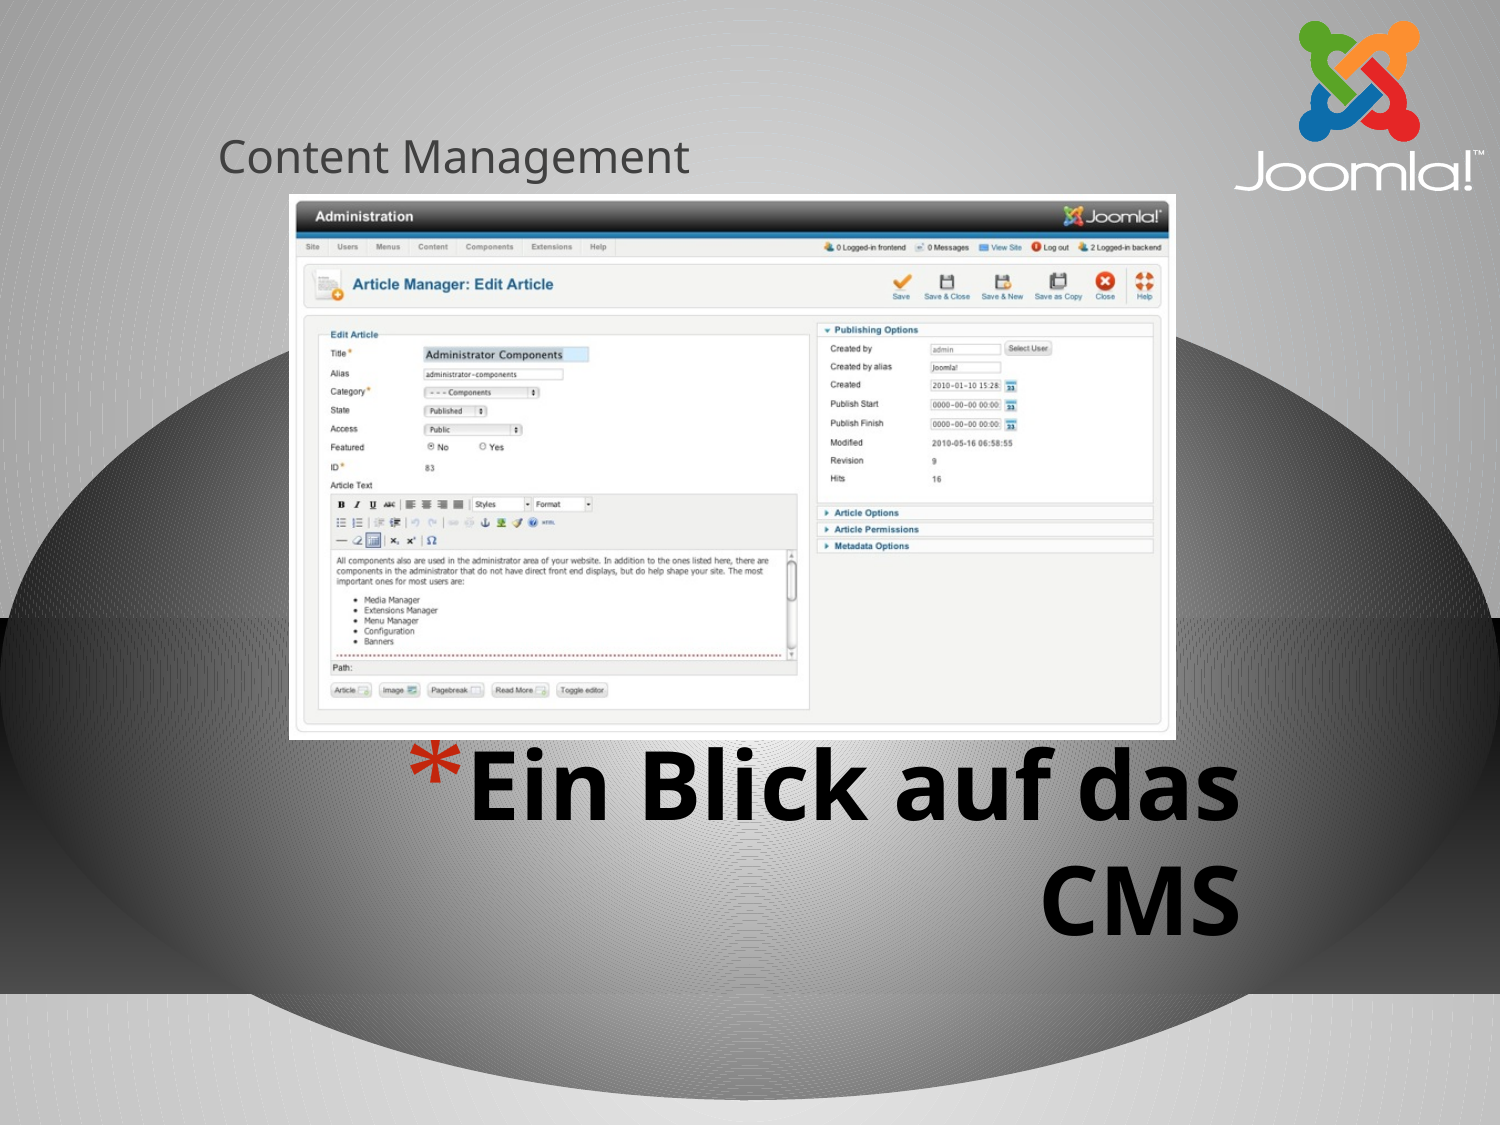

Content Management
# Ein Blick auf das CMS